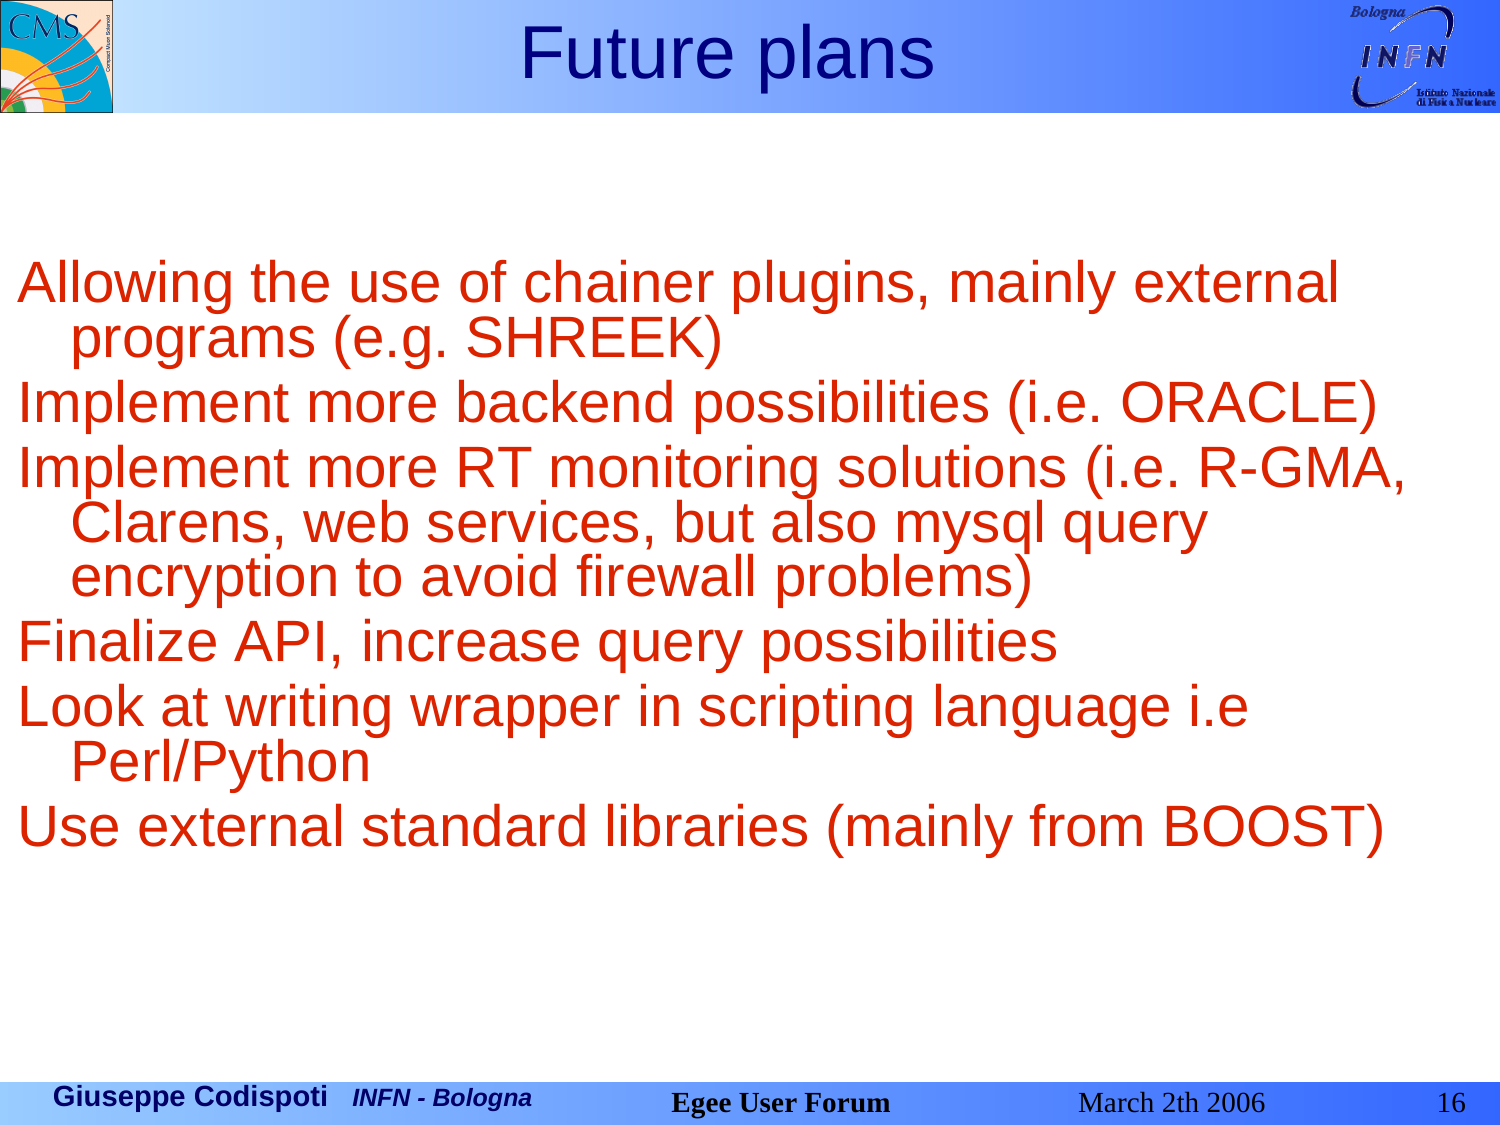

# Future plans
Allowing the use of chainer plugins, mainly external programs (e.g. SHREEK)
Implement more backend possibilities (i.e. ORACLE)
Implement more RT monitoring solutions (i.e. R-GMA, Clarens, web services, but also mysql query encryption to avoid firewall problems)
Finalize API, increase query possibilities
Look at writing wrapper in scripting language i.e Perl/Python
Use external standard libraries (mainly from BOOST)
Egee User Forum
March 2th 2006
16